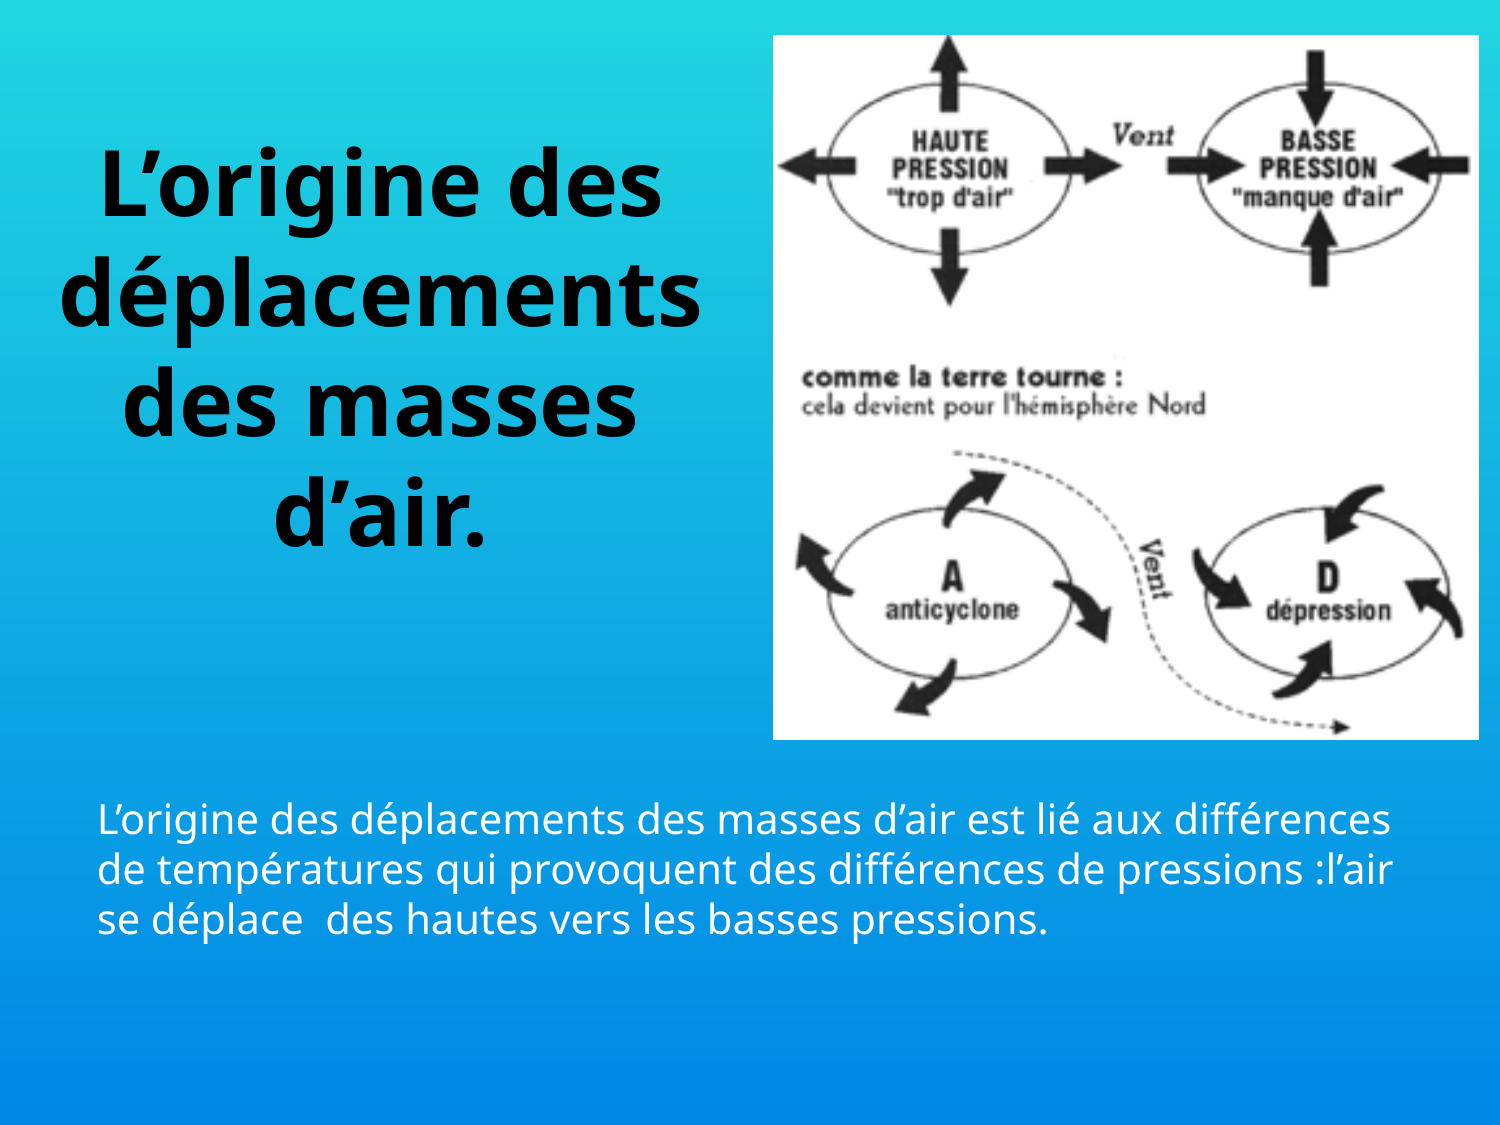

# L’origine des déplacements des masses d’air.
L’origine des déplacements des masses d’air est lié aux différences de températures qui provoquent des différences de pressions :l’air se déplace des hautes vers les basses pressions.